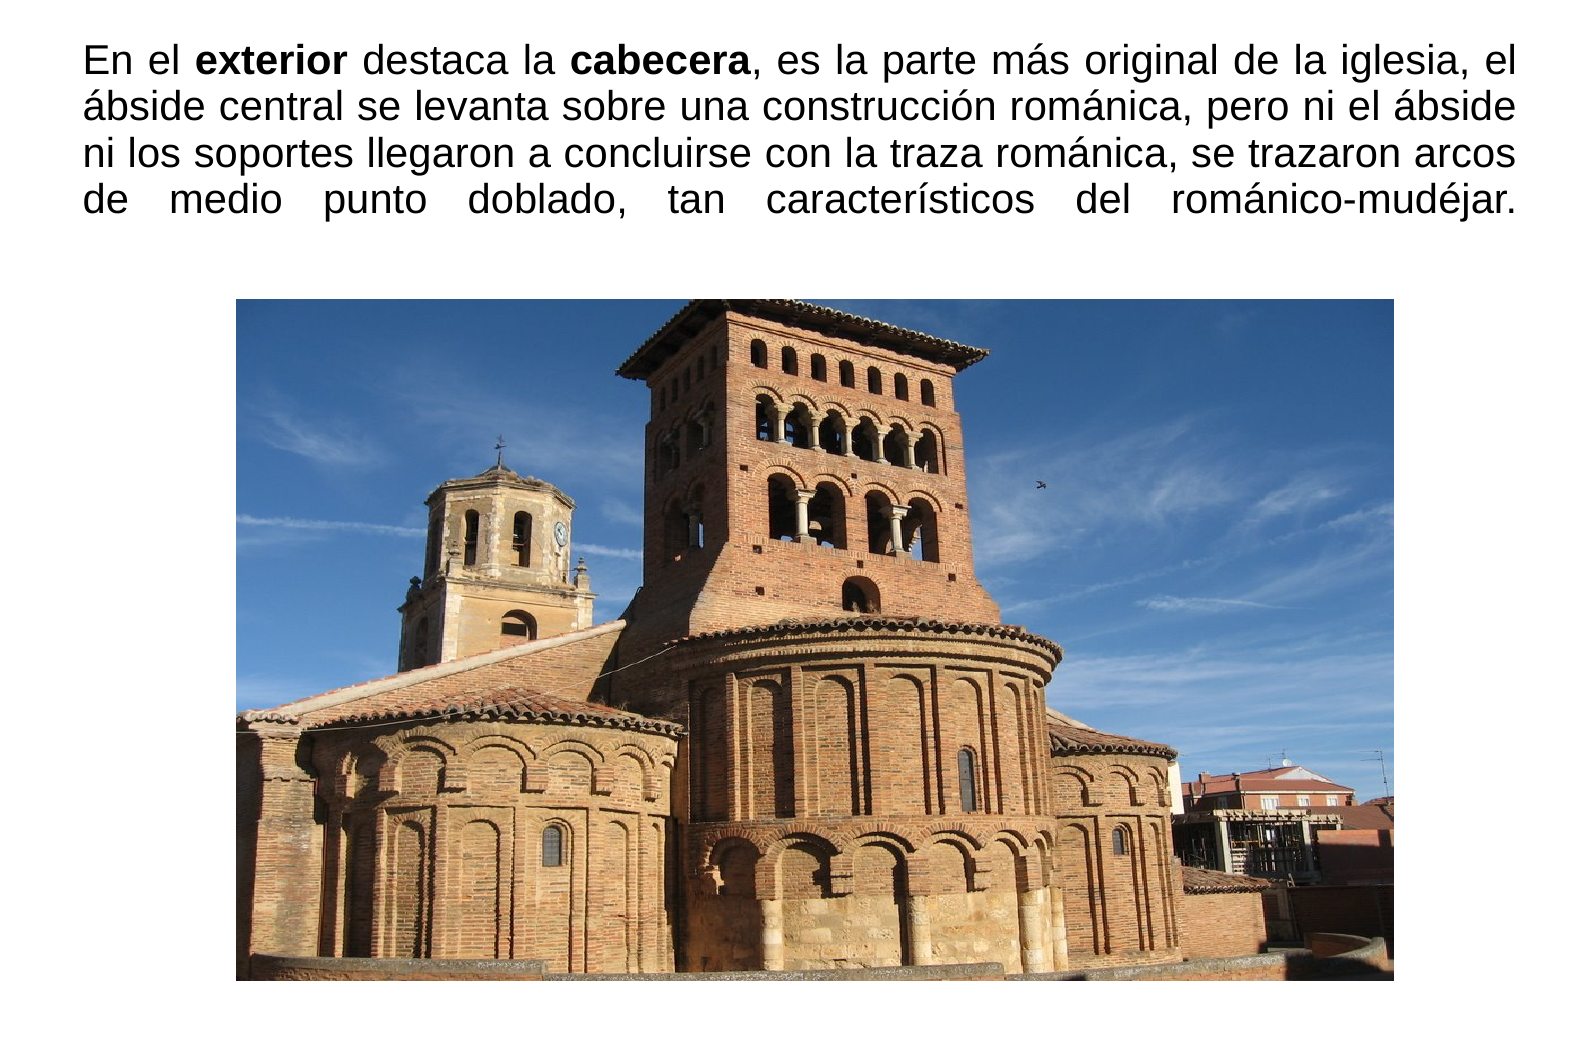

# En el exterior destaca la cabecera, es la parte más original de la iglesia, el ábside central se levanta sobre una construcción románica, pero ni el ábside ni los soportes llegaron a concluirse con la traza románica, se trazaron arcos de medio punto doblado, tan característicos del románico-mudéjar.